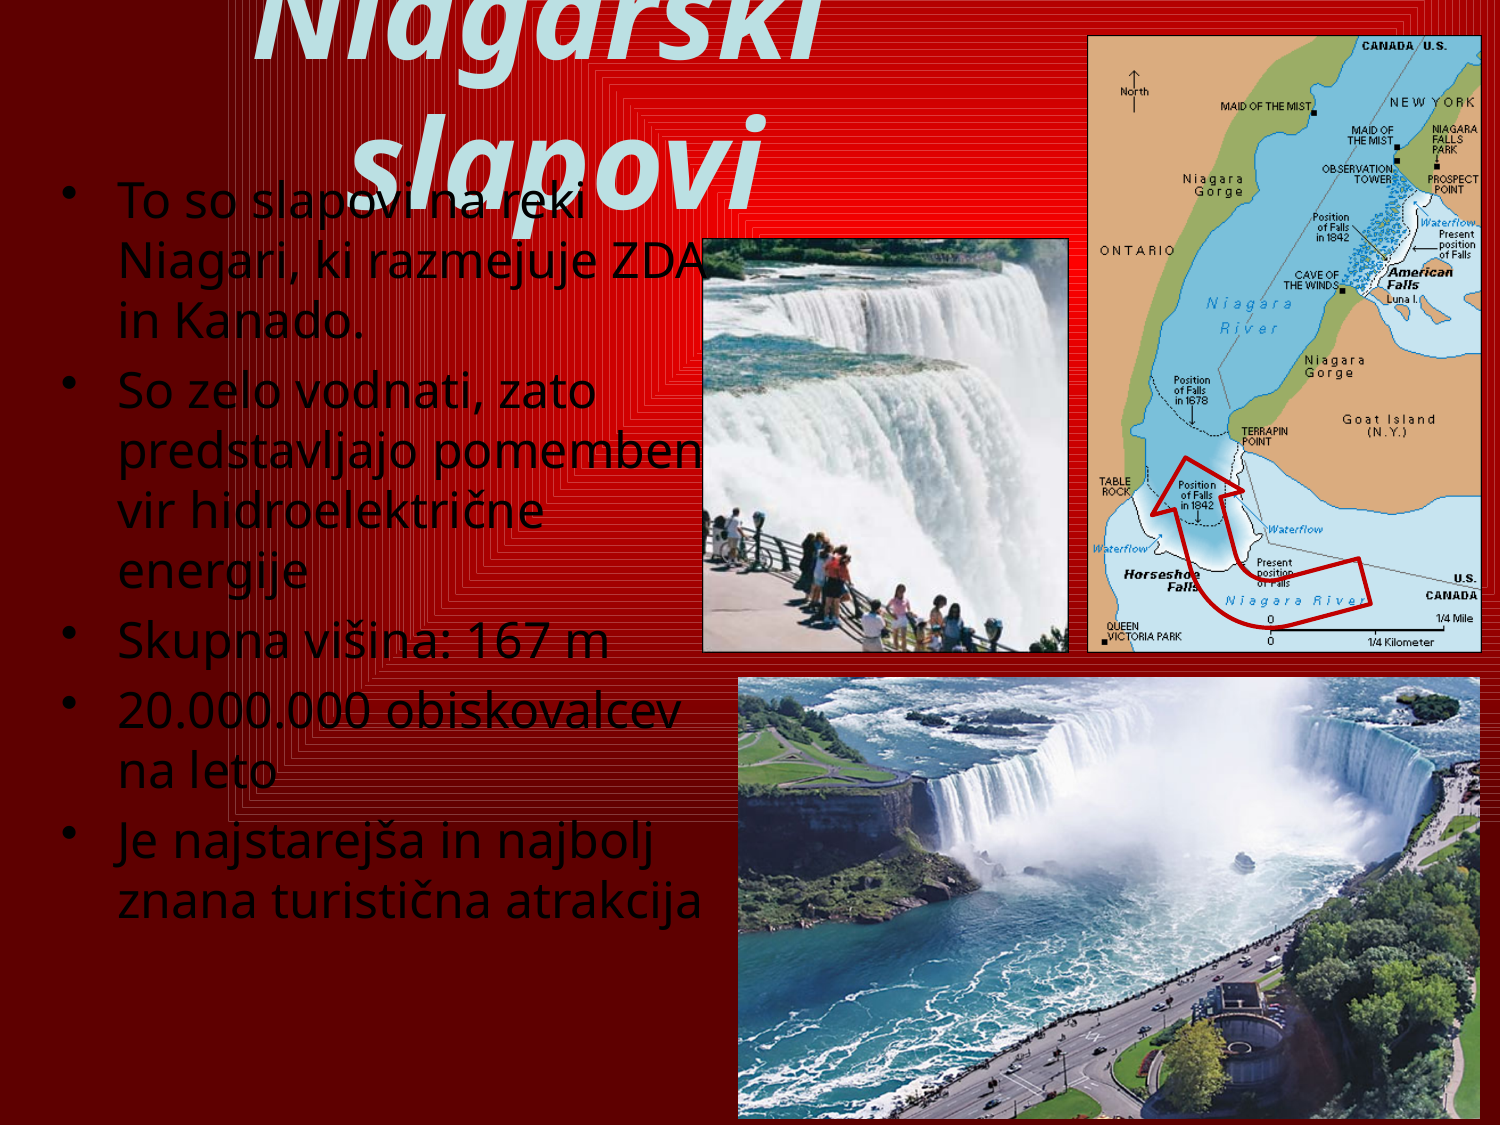

# Niagarski slapovi
To so slapovi na reki Niagari, ki razmejuje ZDA in Kanado.
So zelo vodnati, zato predstavljajo pomemben vir hidroelektrične energije
Skupna višina: 167 m
20.000.000 obiskovalcev na leto
Je najstarejša in najbolj znana turistična atrakcija